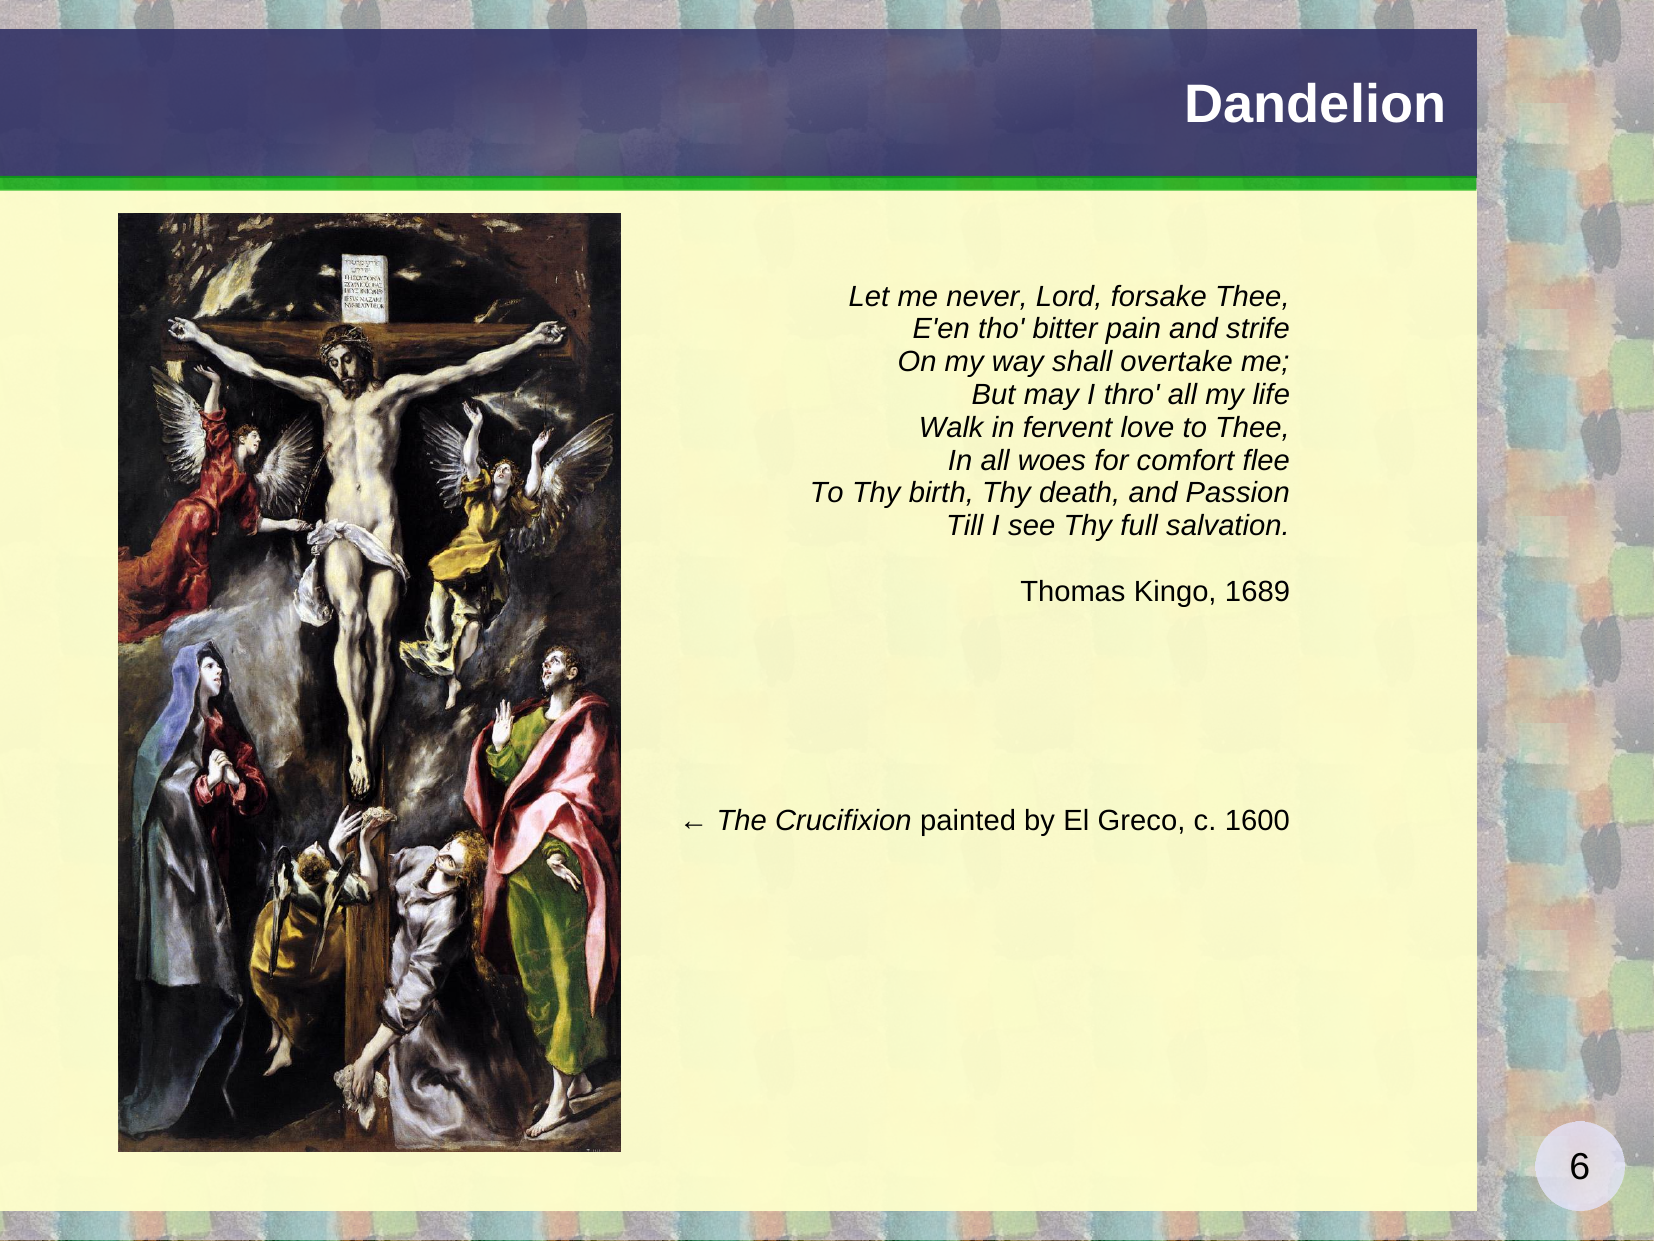

# Dandelion
Let me never, Lord, forsake Thee,
E'en tho' bitter pain and strife
On my way shall overtake me;
But may I thro' all my life
Walk in fervent love to Thee,
In all woes for comfort flee
To Thy birth, Thy death, and Passion
Till I see Thy full salvation.
Thomas Kingo, 1689
← The Crucifixion painted by El Greco, c. 1600